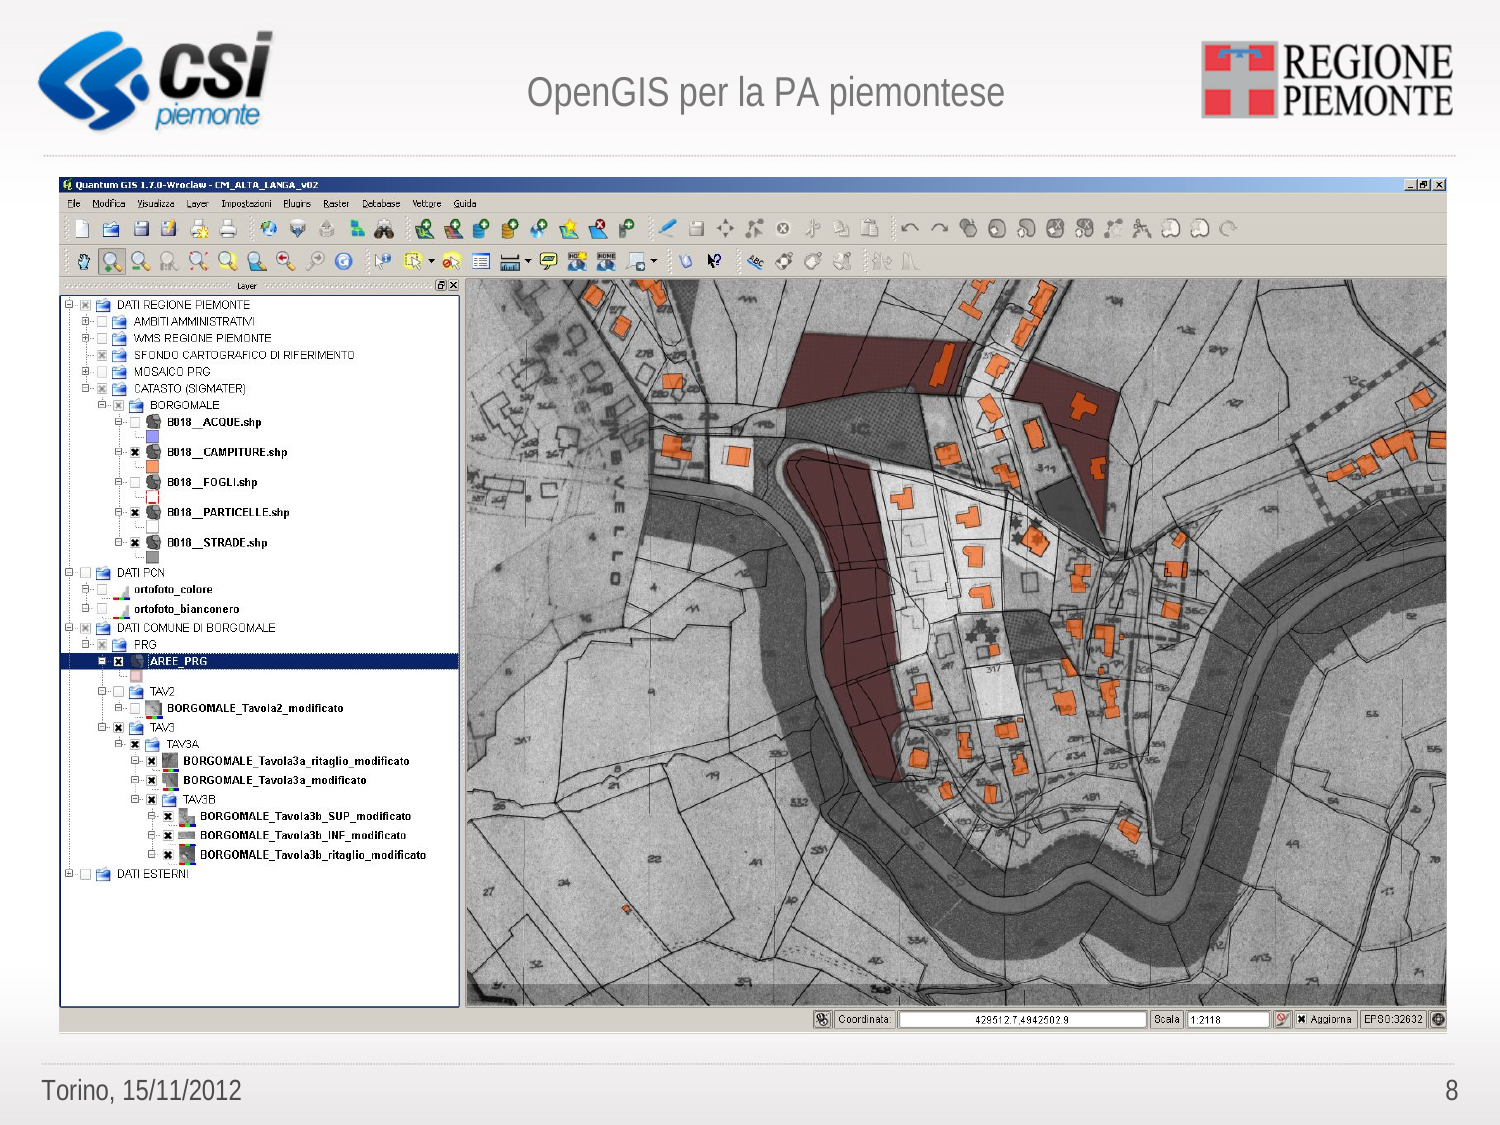

# OpenGIS per la PA e oltre
 Immagine openGIS